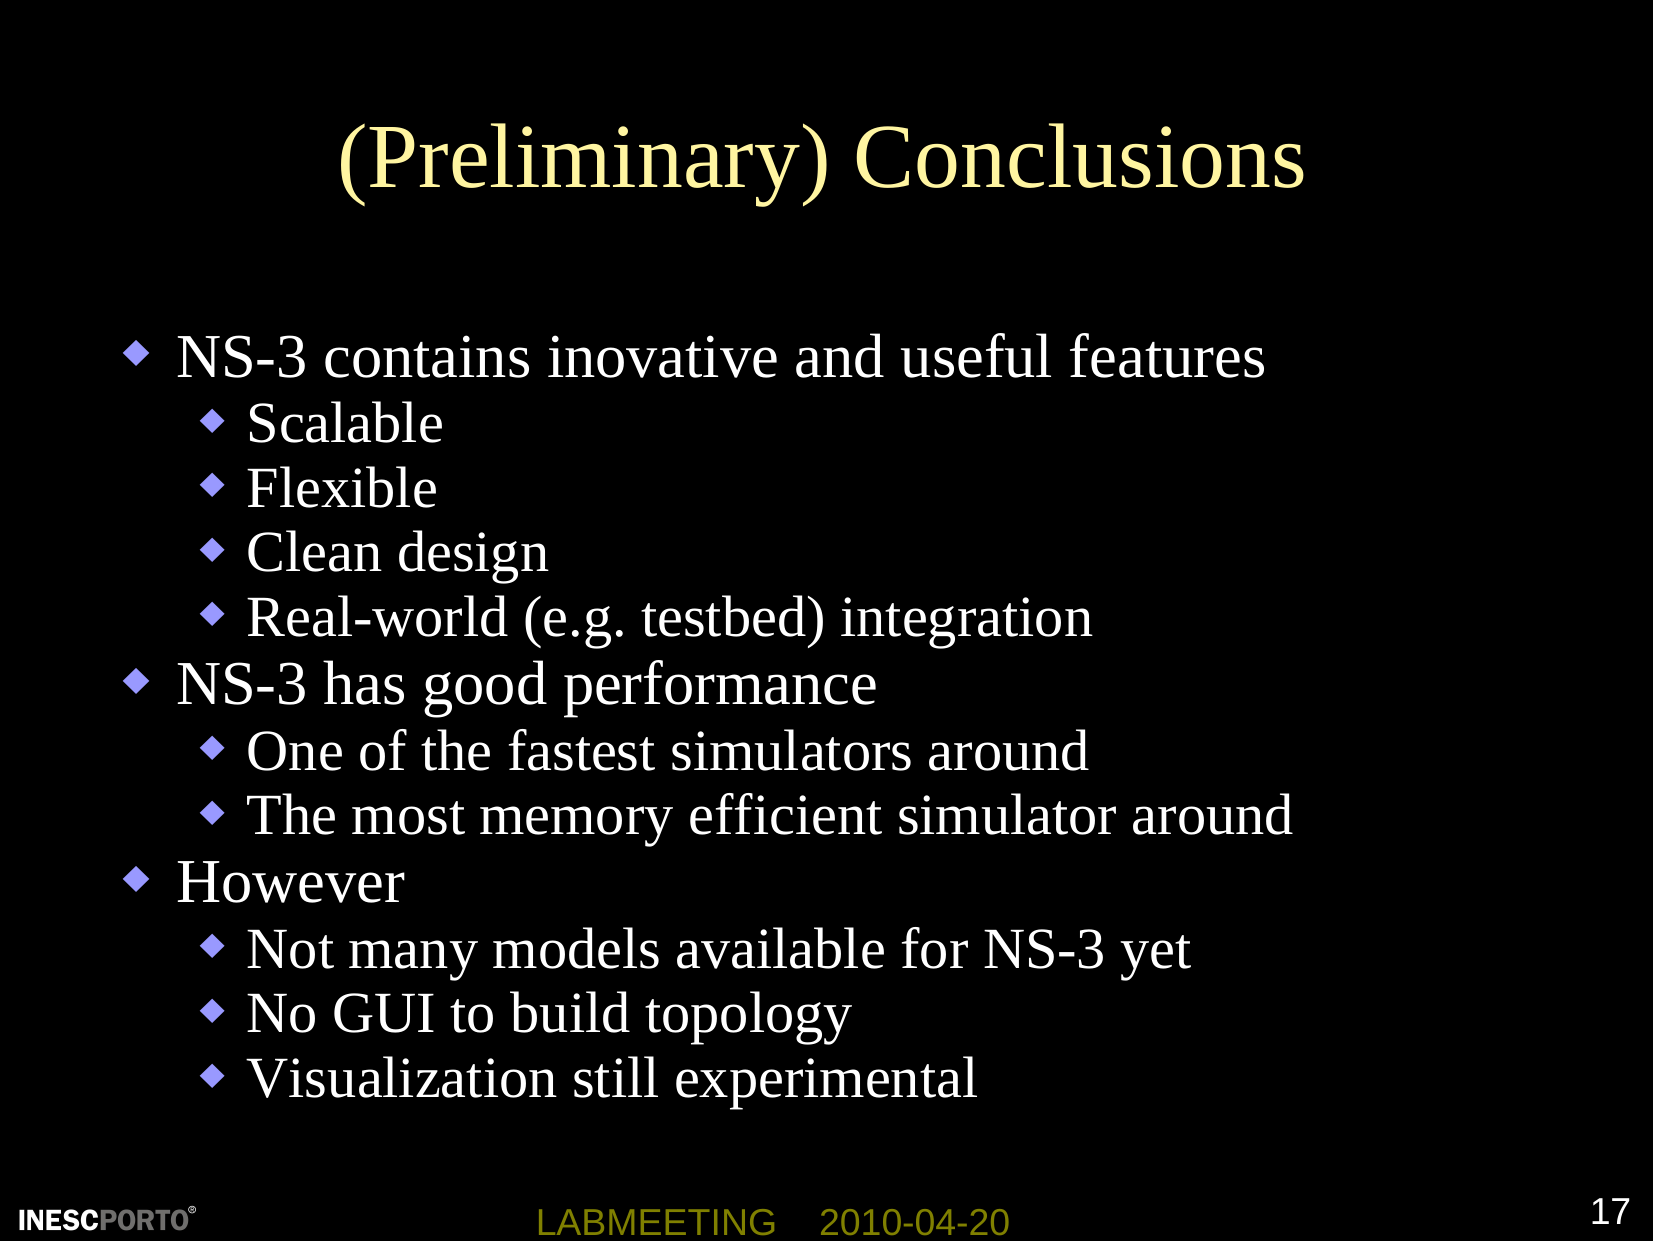

# (Preliminary) Conclusions
NS-3 contains inovative and useful features
Scalable
Flexible
Clean design
Real-world (e.g. testbed) integration
NS-3 has good performance
One of the fastest simulators around
The most memory efficient simulator around
However
Not many models available for NS-3 yet
No GUI to build topology
Visualization still experimental